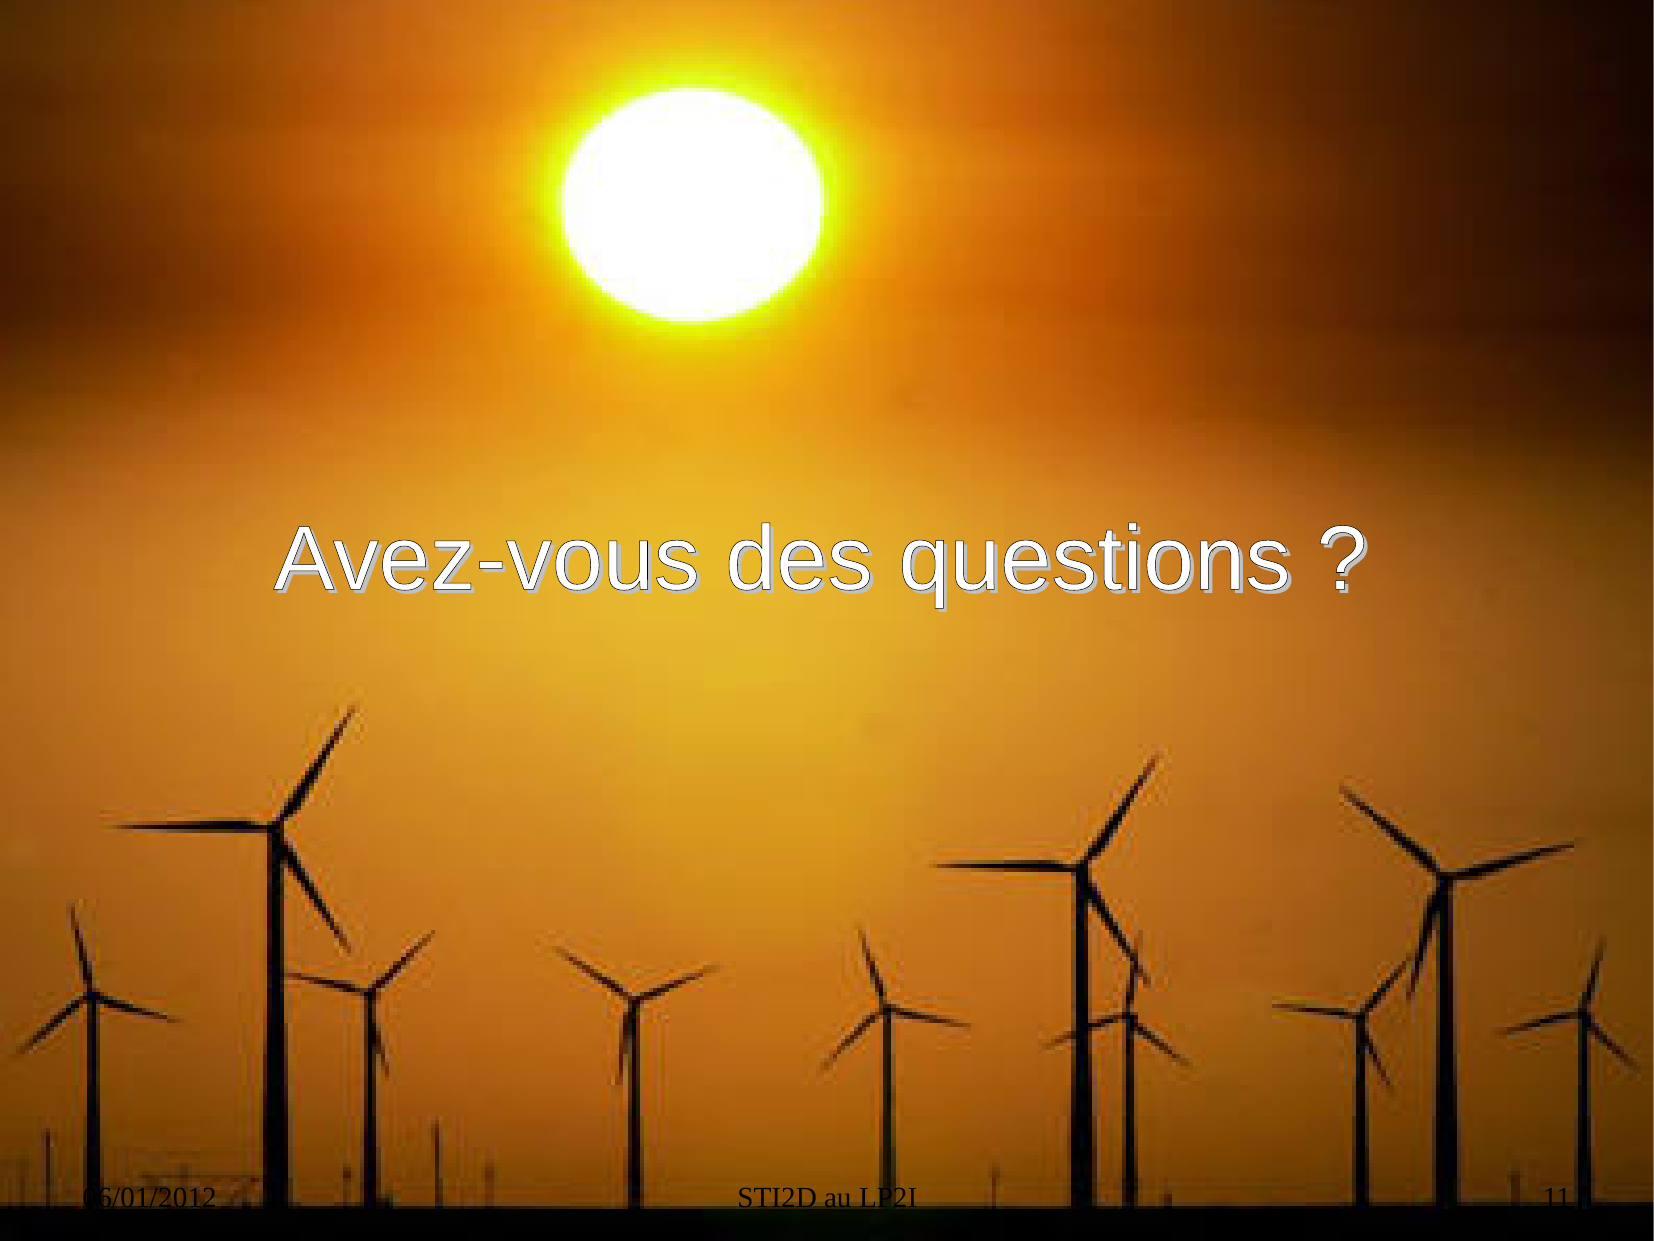

# Avez-vous des questions ?
06/01/2012
STI2D au LP2I
11